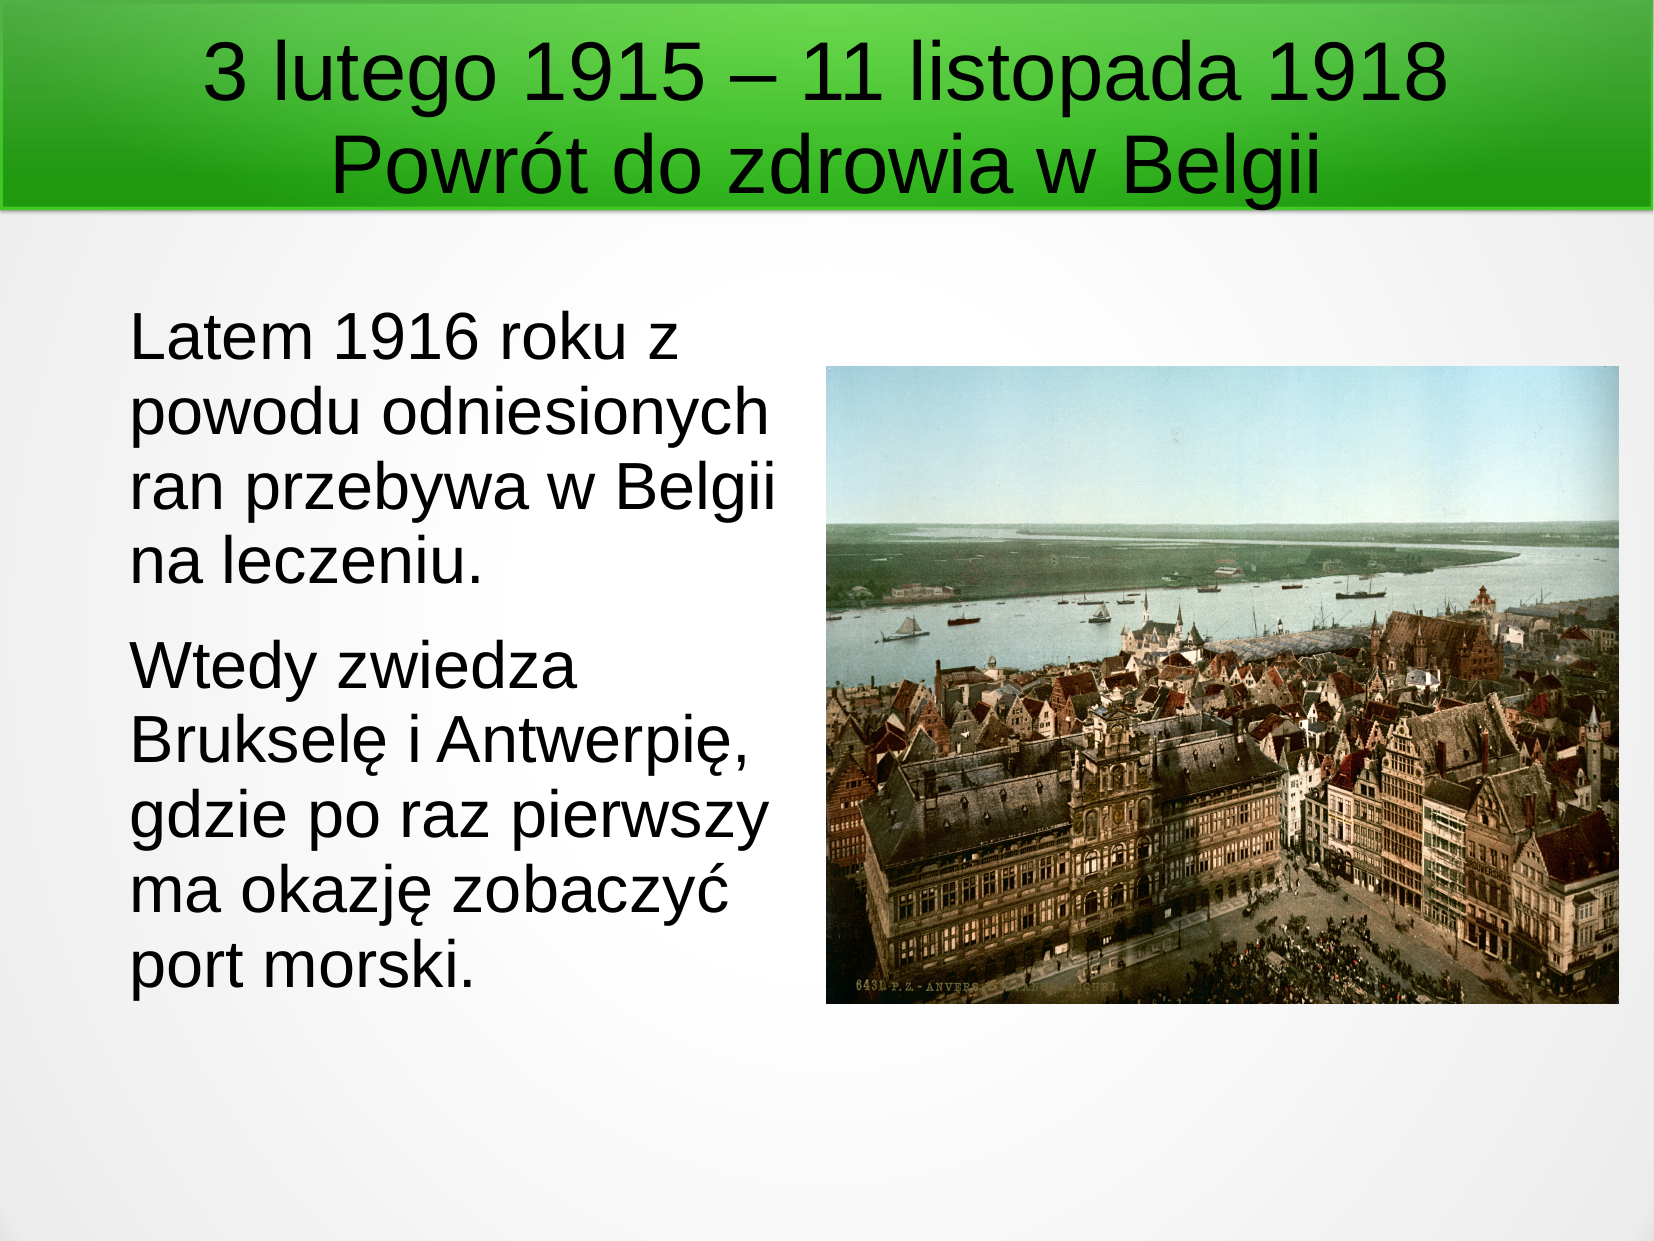

# 3 lutego 1915 – 11 listopada 1918 Powrót do zdrowia w Belgii
Latem 1916 roku z powodu odniesionych ran przebywa w Belgii na leczeniu.
Wtedy zwiedza Brukselę i Antwerpię, gdzie po raz pierwszy ma okazję zobaczyć port morski.